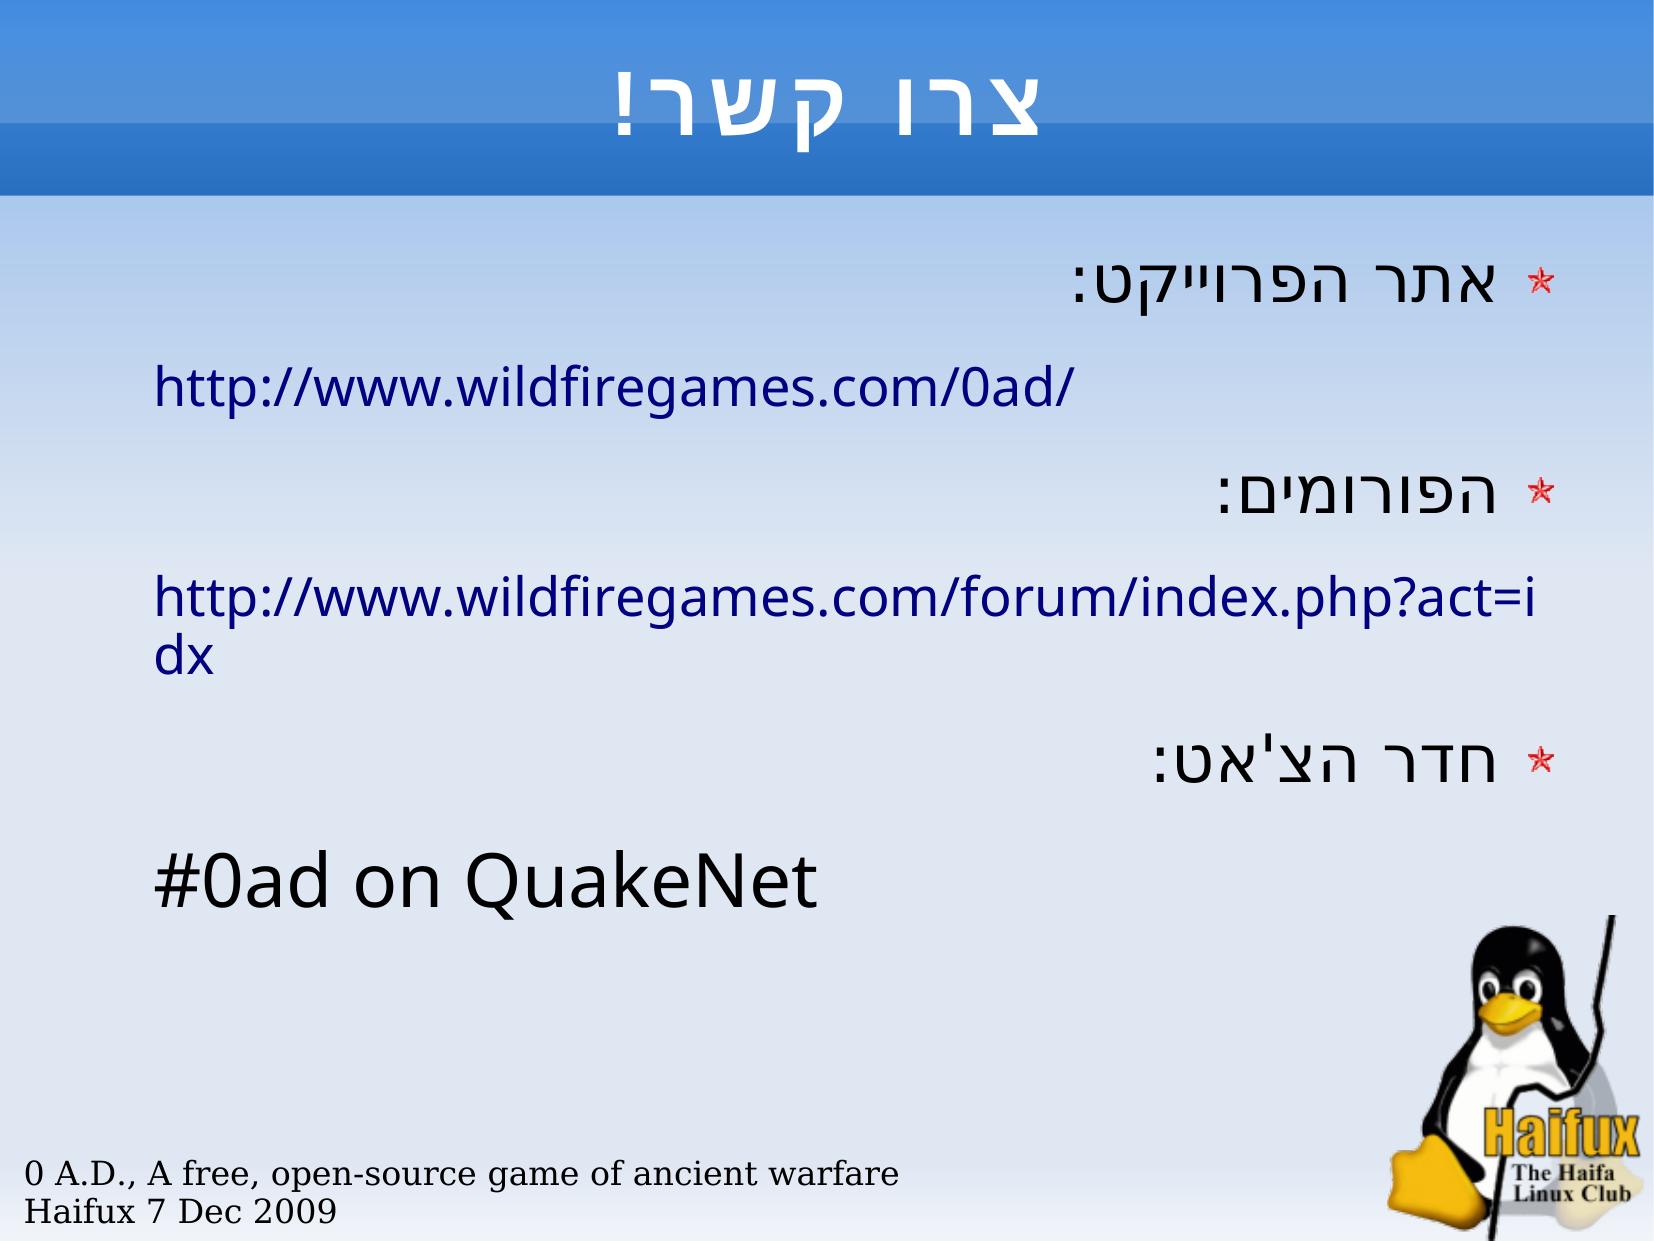

# צרו קשר!
אתר הפרוייקט:
http://www.wildfiregames.com/0ad/
הפורומים:
http://www.wildfiregames.com/forum/index.php?act=idx
חדר הצ'אט:
#0ad on QuakeNet